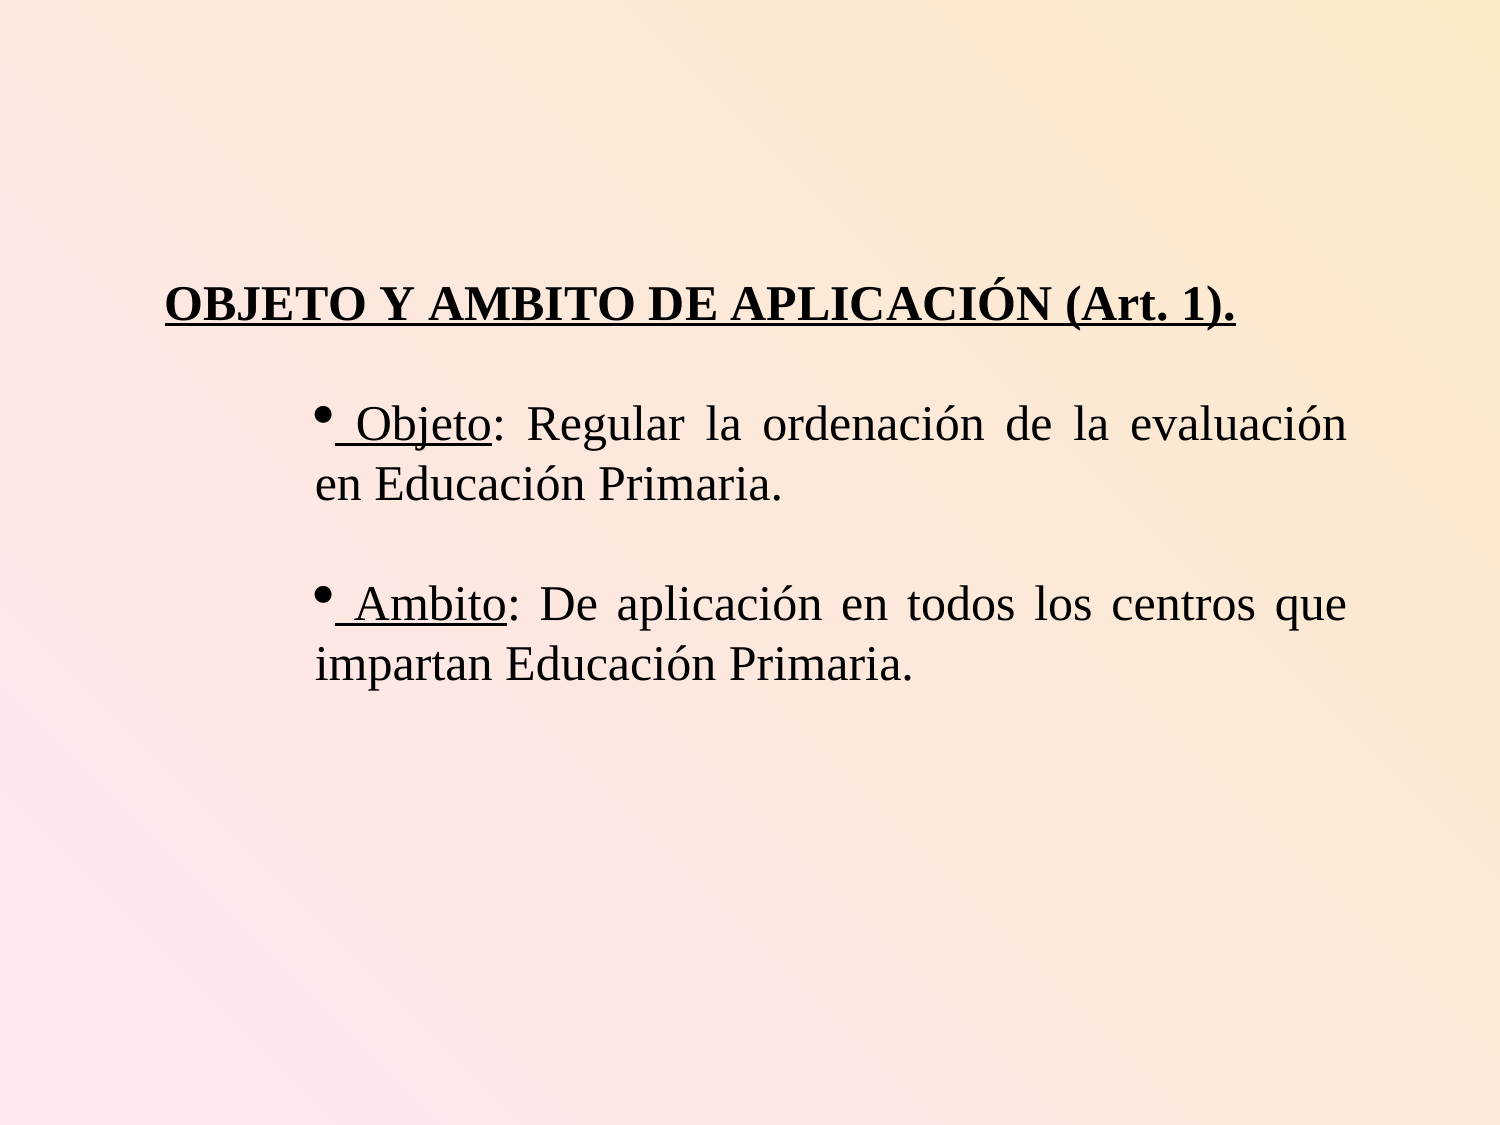

OBJETO Y AMBITO DE APLICACIÓN (Art. 1).
 Objeto: Regular la ordenación de la evaluación en Educación Primaria.
 Ambito: De aplicación en todos los centros que impartan Educación Primaria.